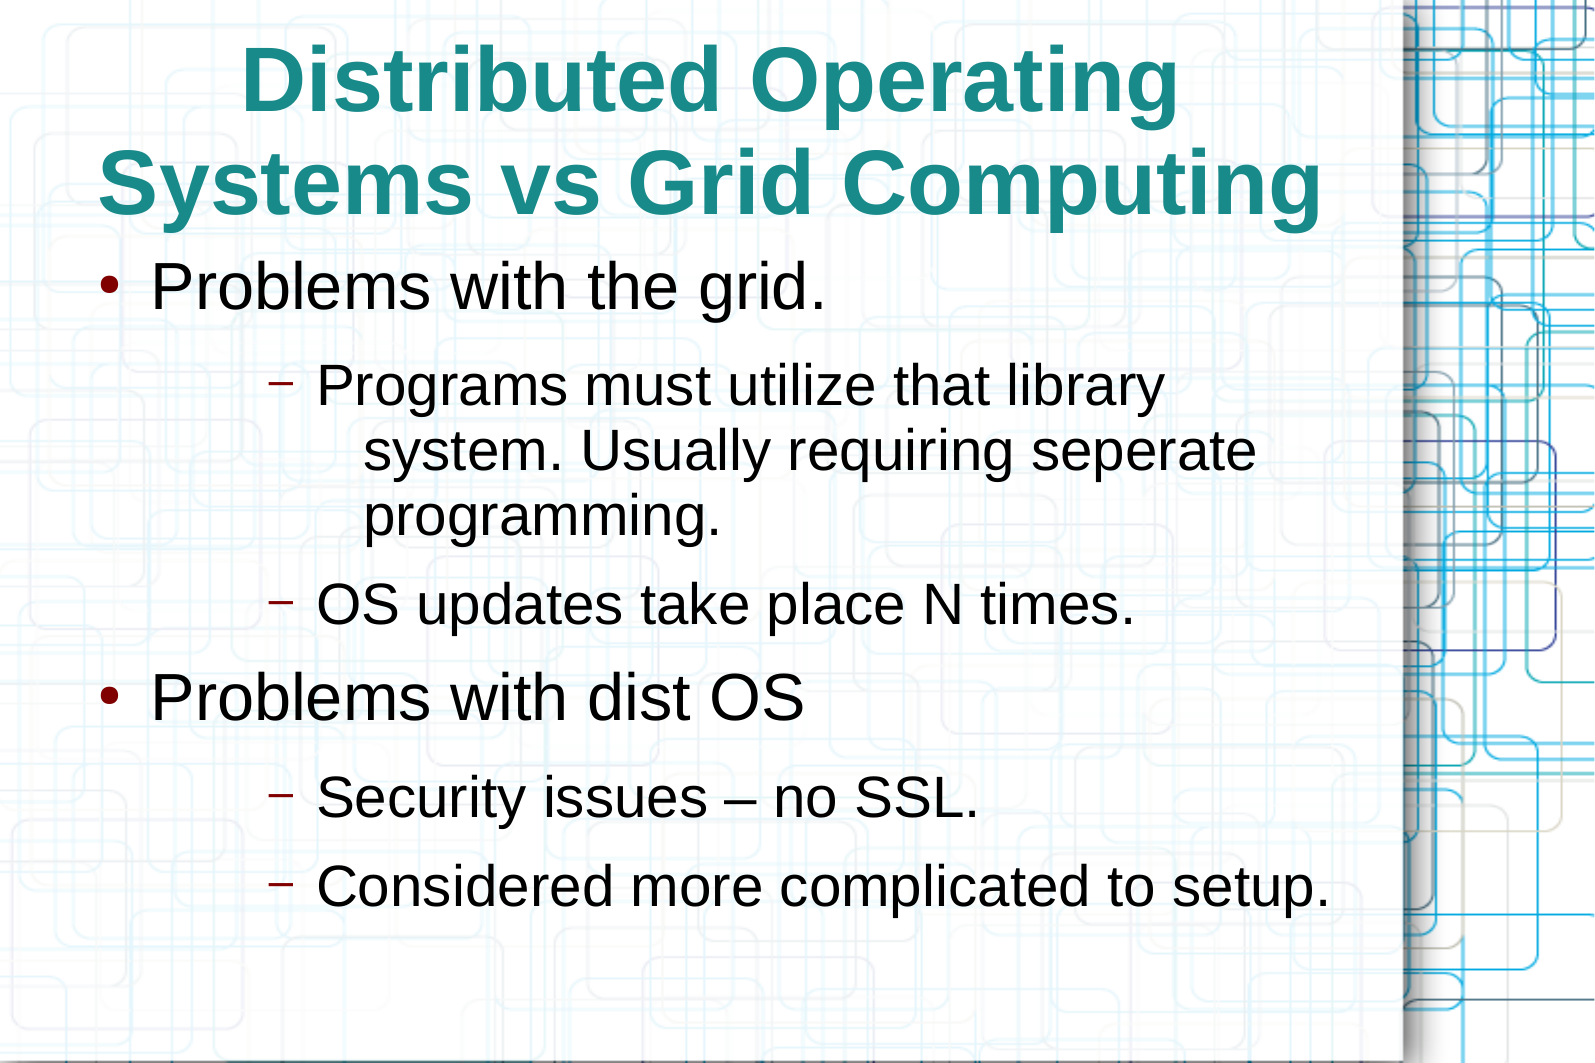

# Distributed Operating Systems vs Grid Computing
Problems with the grid.
Programs must utilize that library system. Usually requiring seperate programming.
OS updates take place N times.
Problems with dist OS
Security issues – no SSL.
Considered more complicated to setup.